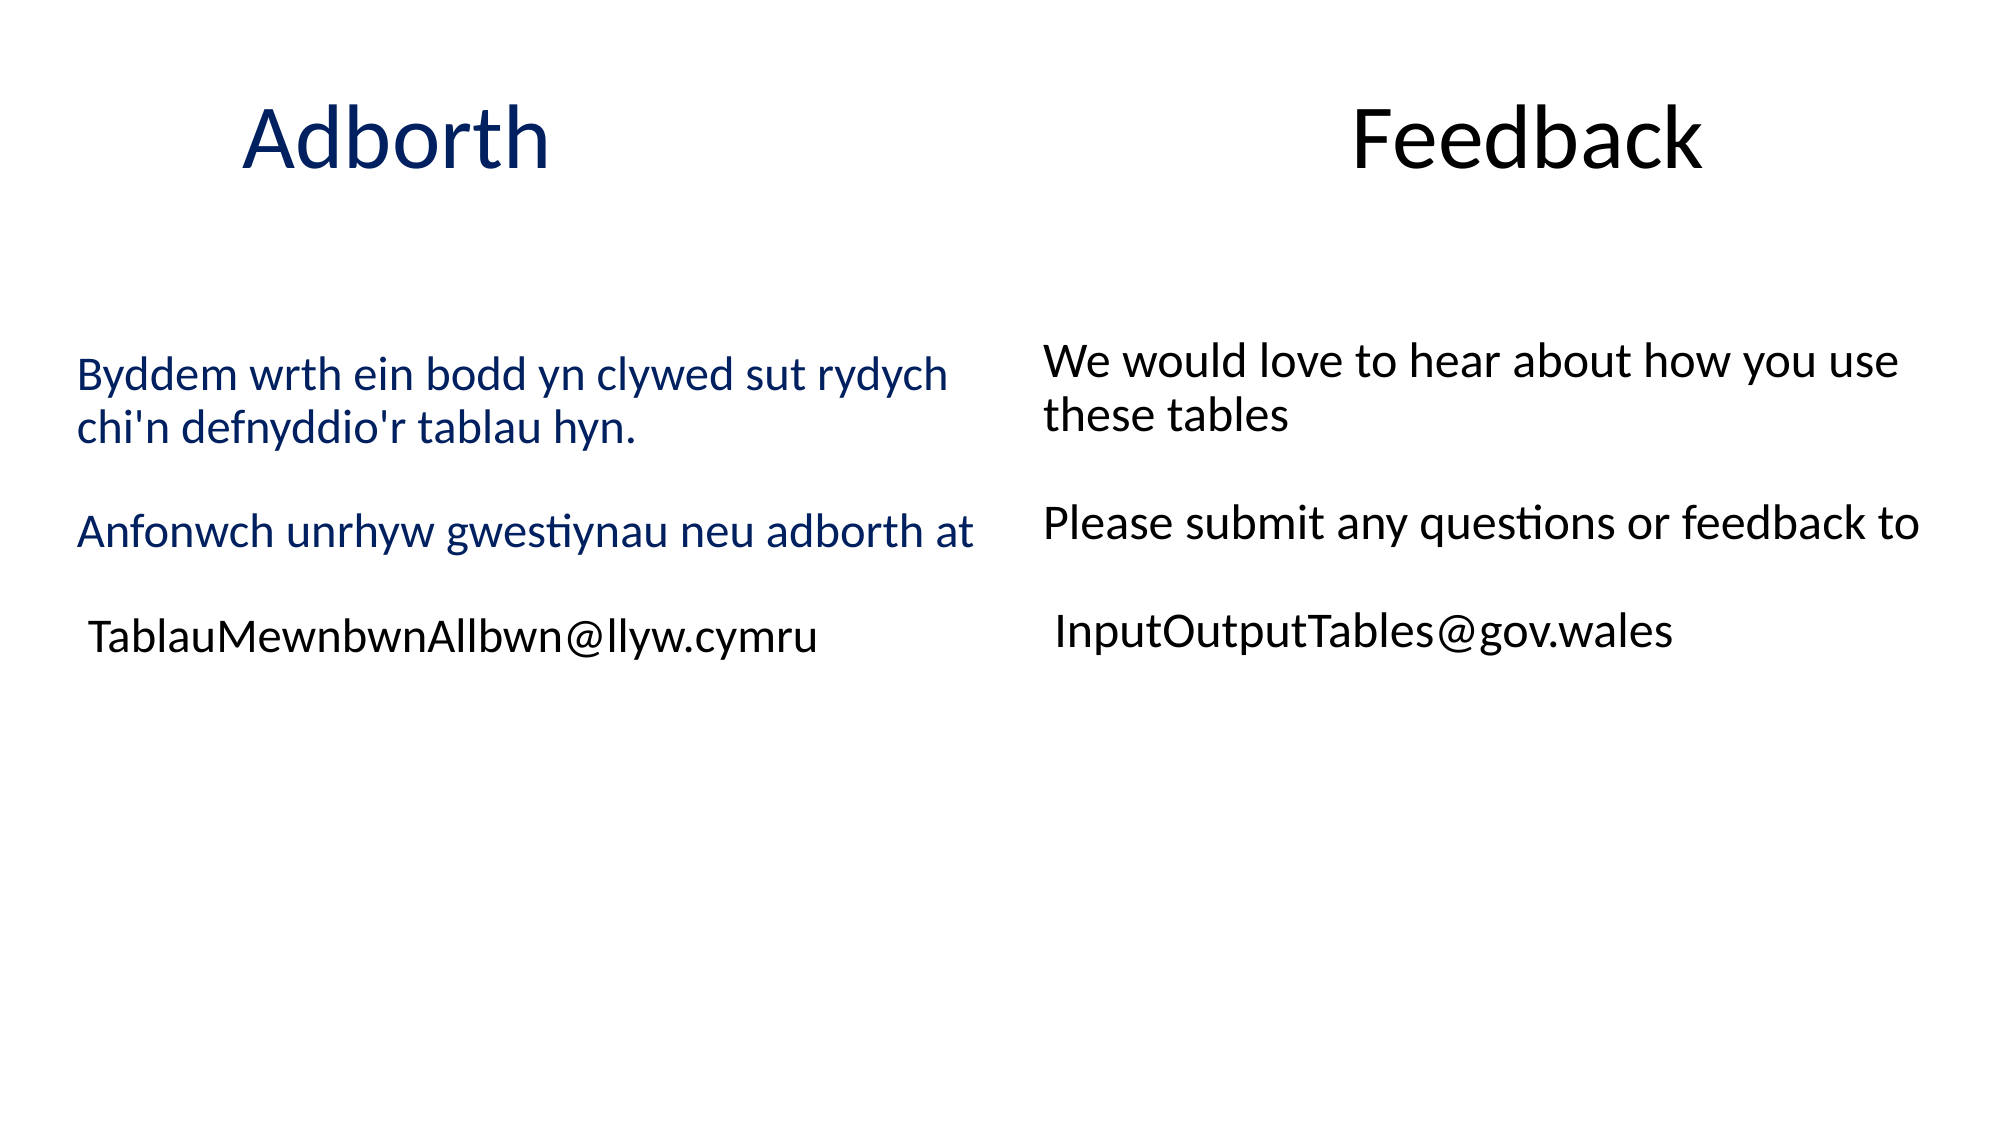

Feedback
Adborth
# We would love to hear about how you use these tables
Please submit any questions or feedback to
 InputOutputTables@gov.wales
Byddem wrth ein bodd yn clywed sut rydych chi'n defnyddio'r tablau hyn.
Anfonwch unrhyw gwestiynau neu adborth at
 TablauMewnbwnAllbwn@llyw.cymru